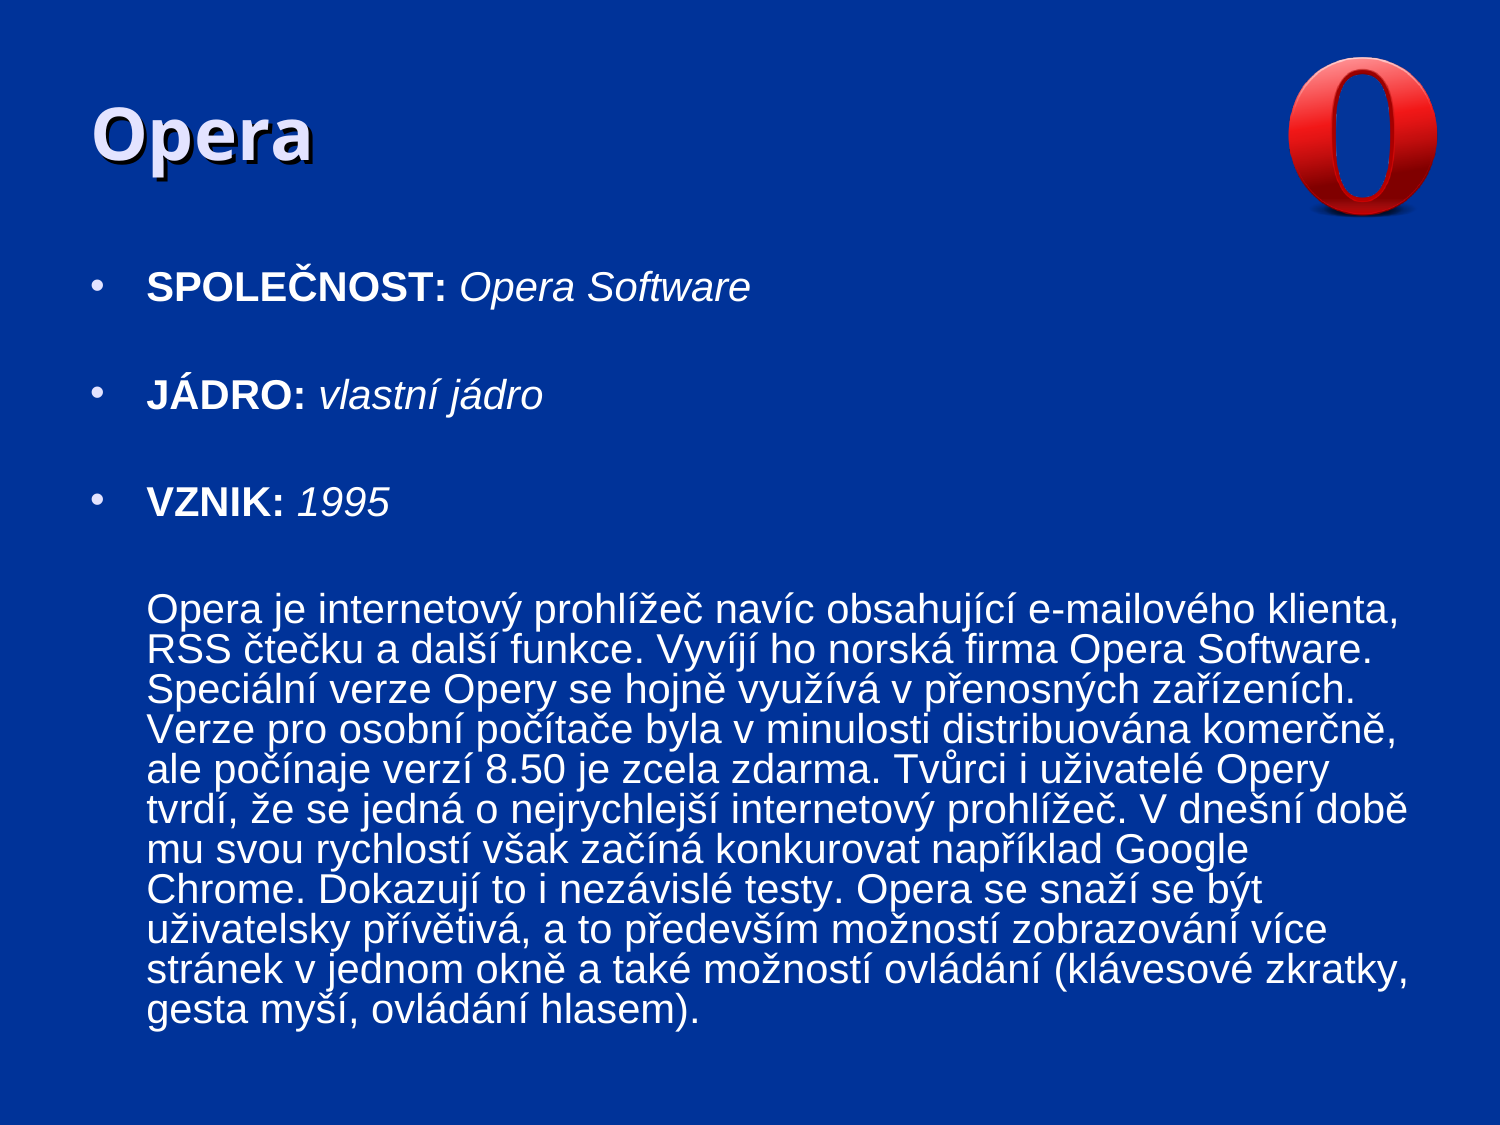

# Opera
SPOLEČNOST: Opera Software
JÁDRO: vlastní jádro
VZNIK: 1995
	Opera je internetový prohlížeč navíc obsahující e-mailového klienta, RSS čtečku a další funkce. Vyvíjí ho norská firma Opera Software. Speciální verze Opery se hojně využívá v přenosných zařízeních. Verze pro osobní počítače byla v minulosti distribuována komerčně, ale počínaje verzí 8.50 je zcela zdarma. Tvůrci i uživatelé Opery tvrdí, že se jedná o nejrychlejší internetový prohlížeč. V dnešní době mu svou rychlostí však začíná konkurovat například Google Chrome. Dokazují to i nezávislé testy. Opera se snaží se být uživatelsky přívětivá, a to především možností zobrazování více stránek v jednom okně a také možností ovládání (klávesové zkratky, gesta myší, ovládání hlasem).